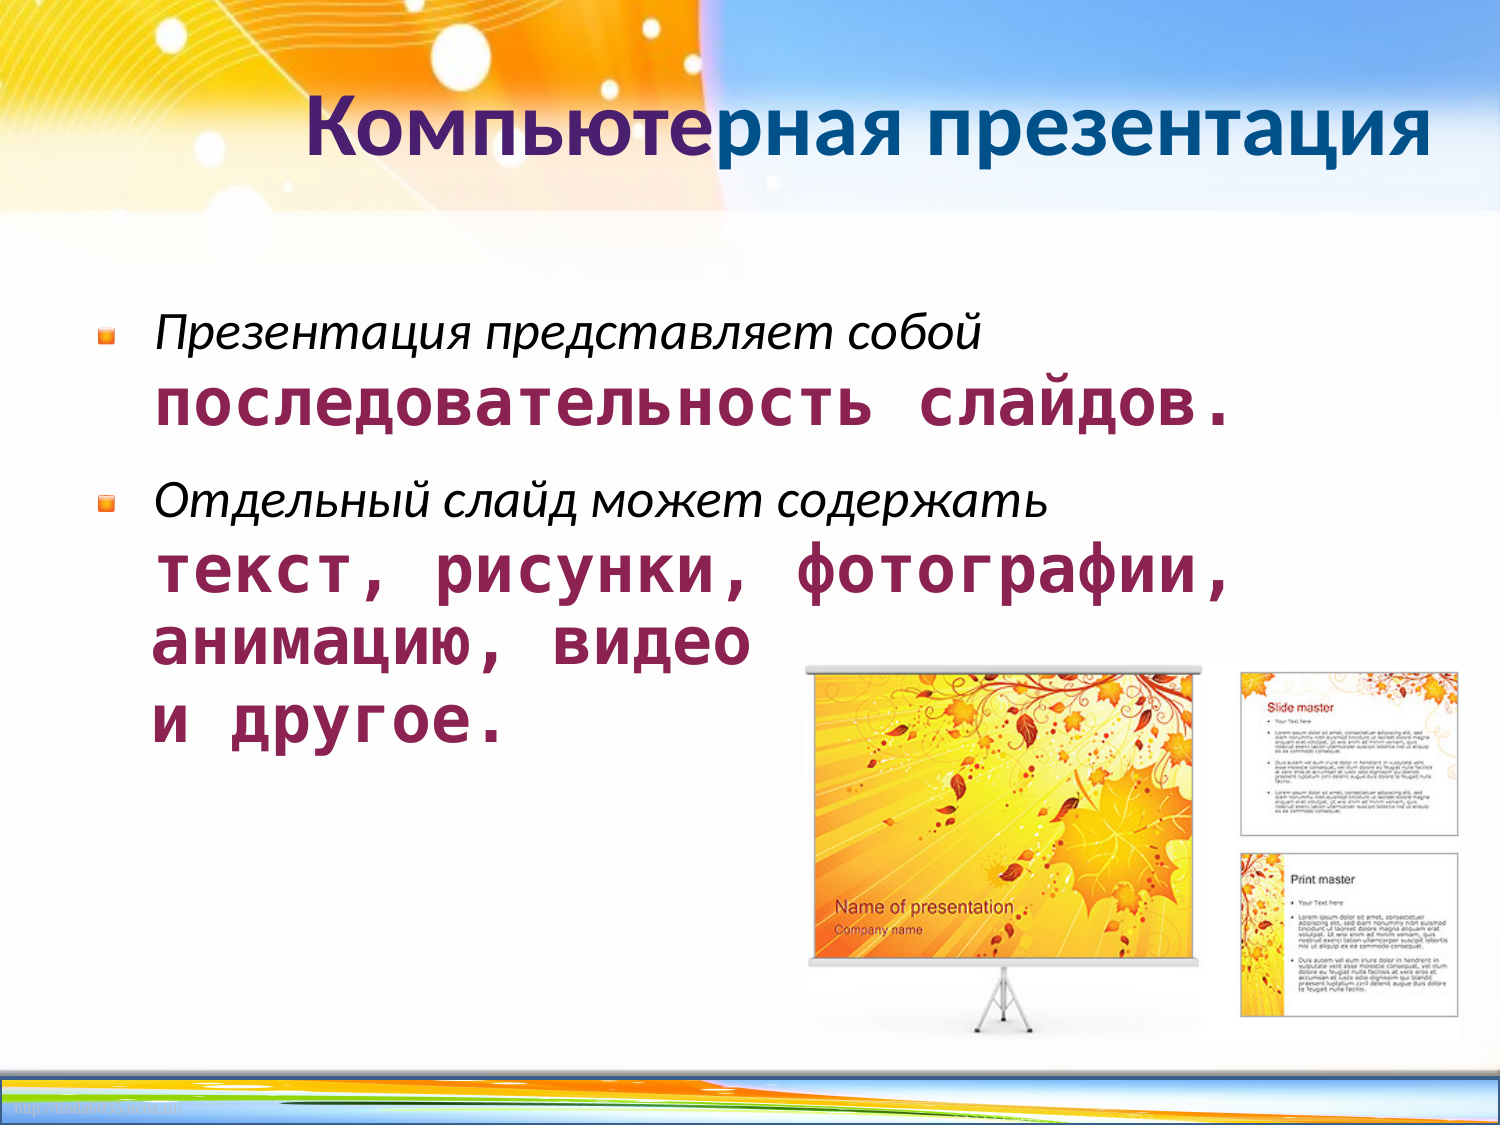

# Компьютерная презентация
Презентация представляет собой последовательность слайдов.
Отдельный слайд может содержать текст, рисунки, фотографии,
анимацию, видео и другое.